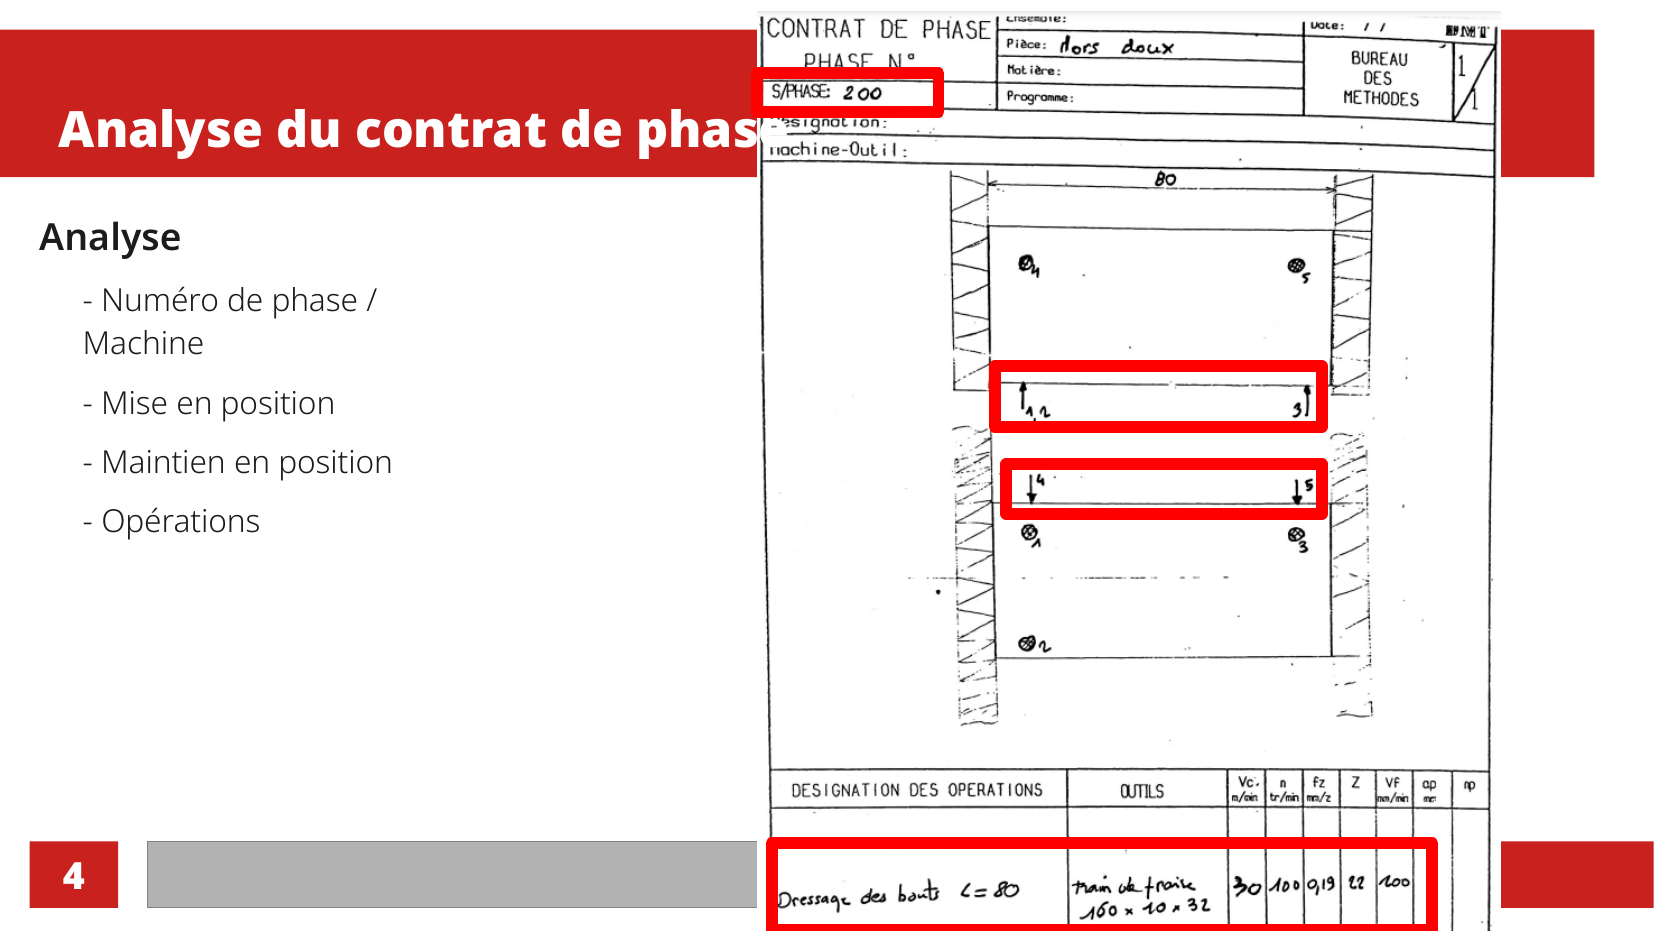

# Analyse du contrat de phase
Analyse
- Numéro de phase / Machine
- Mise en position
- Maintien en position
- Opérations
4